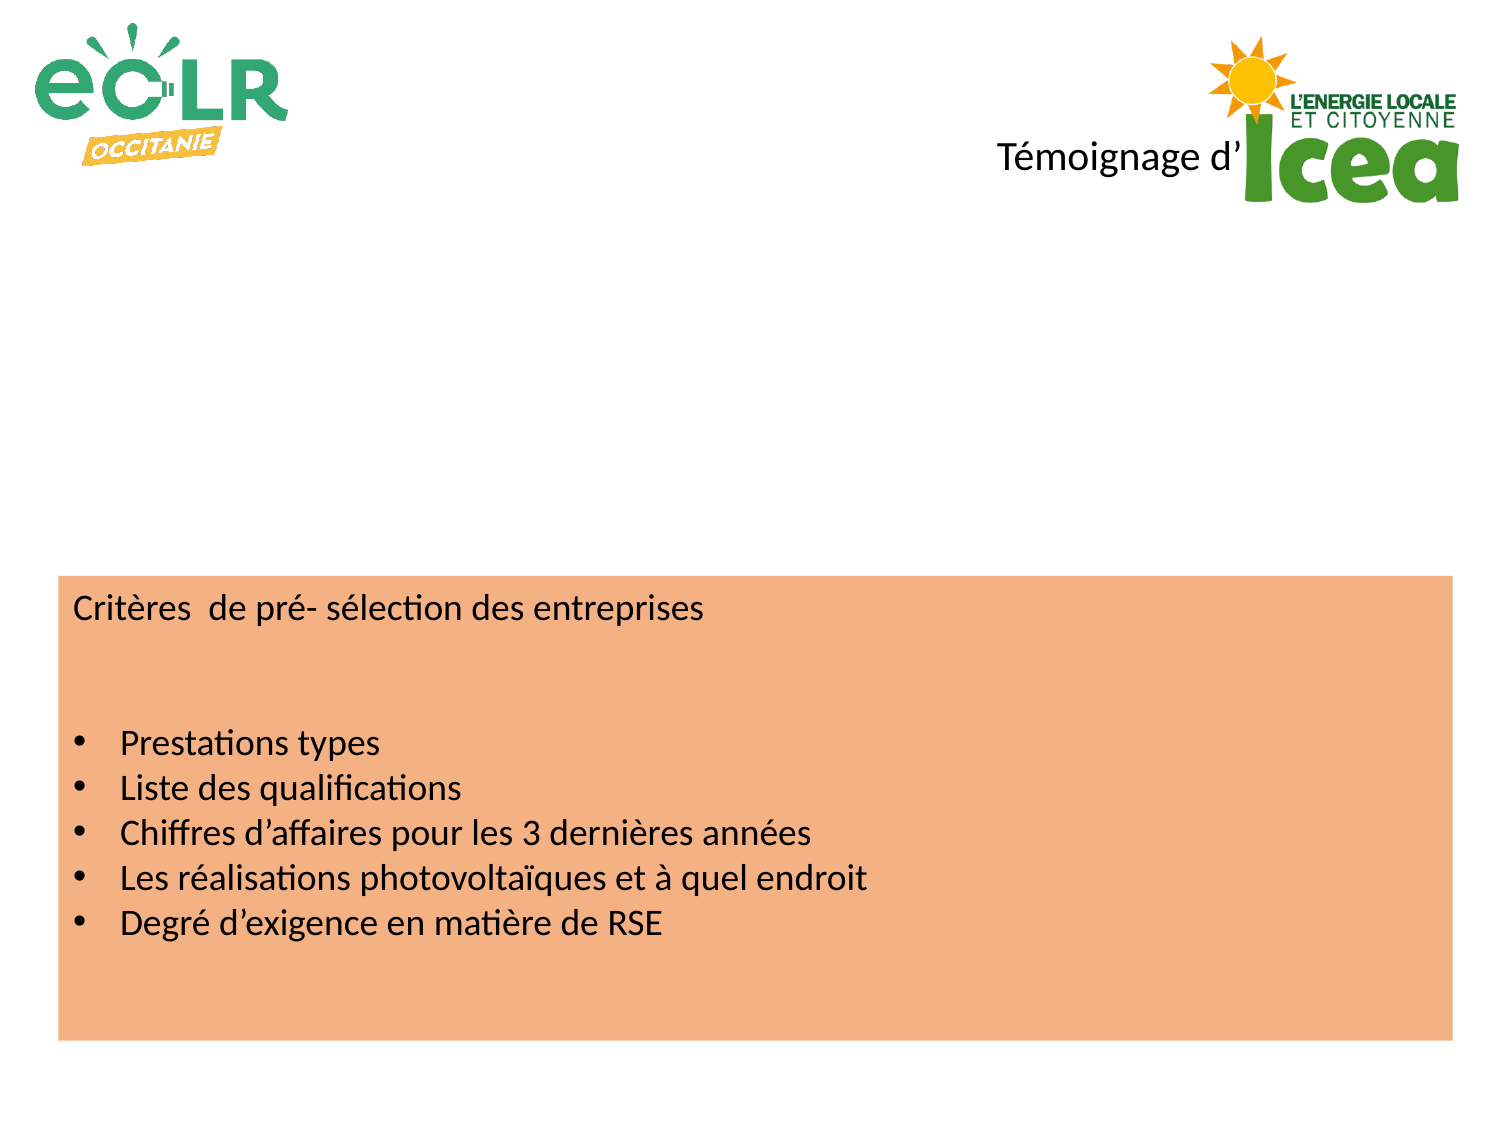

Critères de pré- sélection des entreprises
Prestations types
Liste des qualifications
Chiffres d’affaires pour les 3 dernières années
Les réalisations photovoltaïques et à quel endroit
Degré d’exigence en matière de RSE